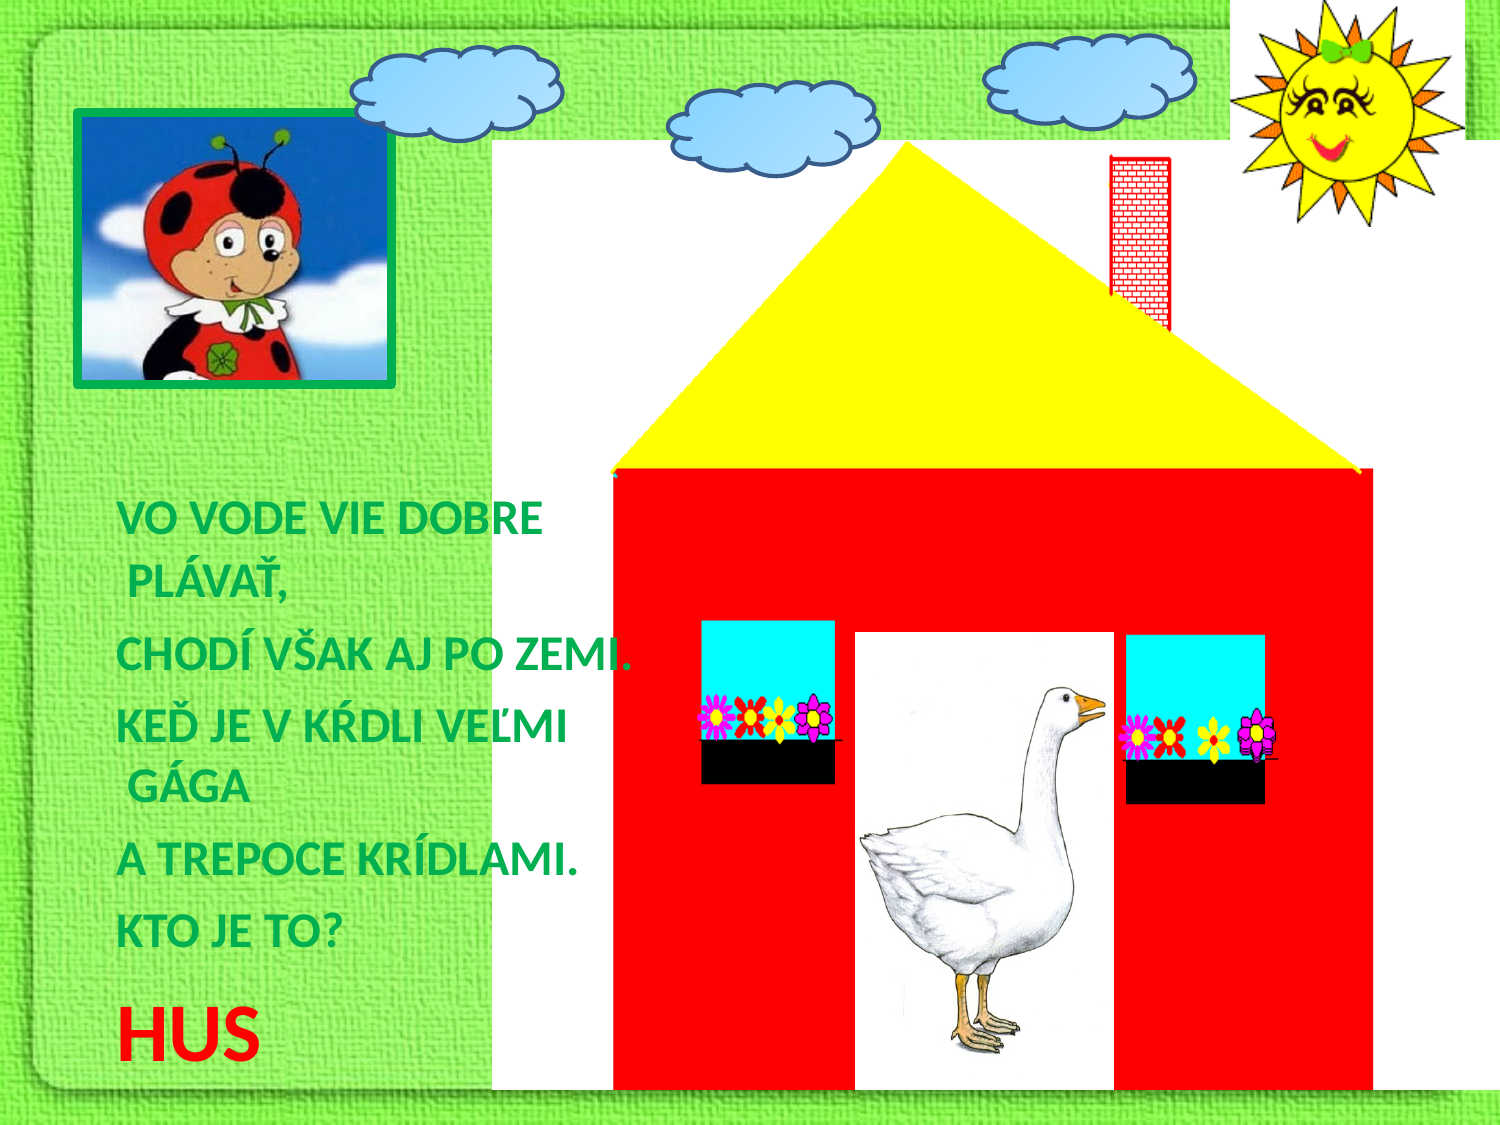

# VO VODE VIE DOBRE PLÁVAŤ,
 CHODÍ VŠAK AJ PO ZEMI.
 KEĎ JE V KŔDLI VEĽMI GÁGA
 A TREPOCE KRÍDLAMI.
 KTO JE TO?
 HUS